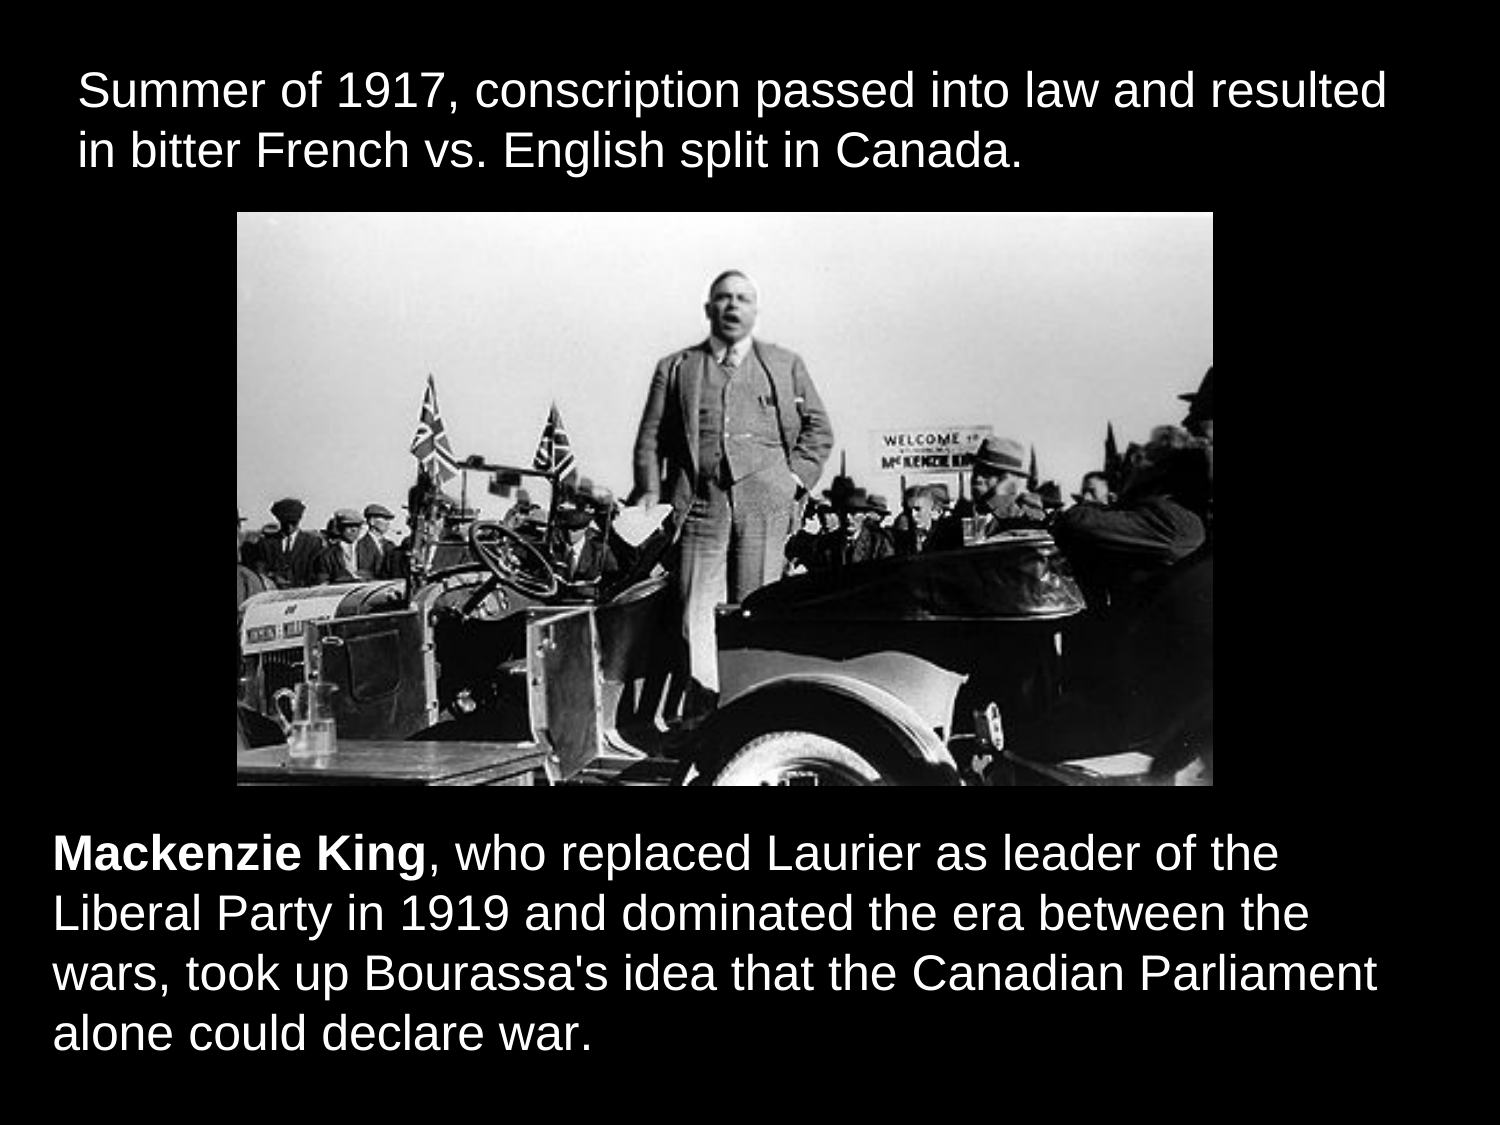

Summer of 1917, conscription passed into law and resulted in bitter French vs. English split in Canada.
Mackenzie King, who replaced Laurier as leader of the Liberal Party in 1919 and dominated the era between the wars, took up Bourassa's idea that the Canadian Parliament alone could declare war.